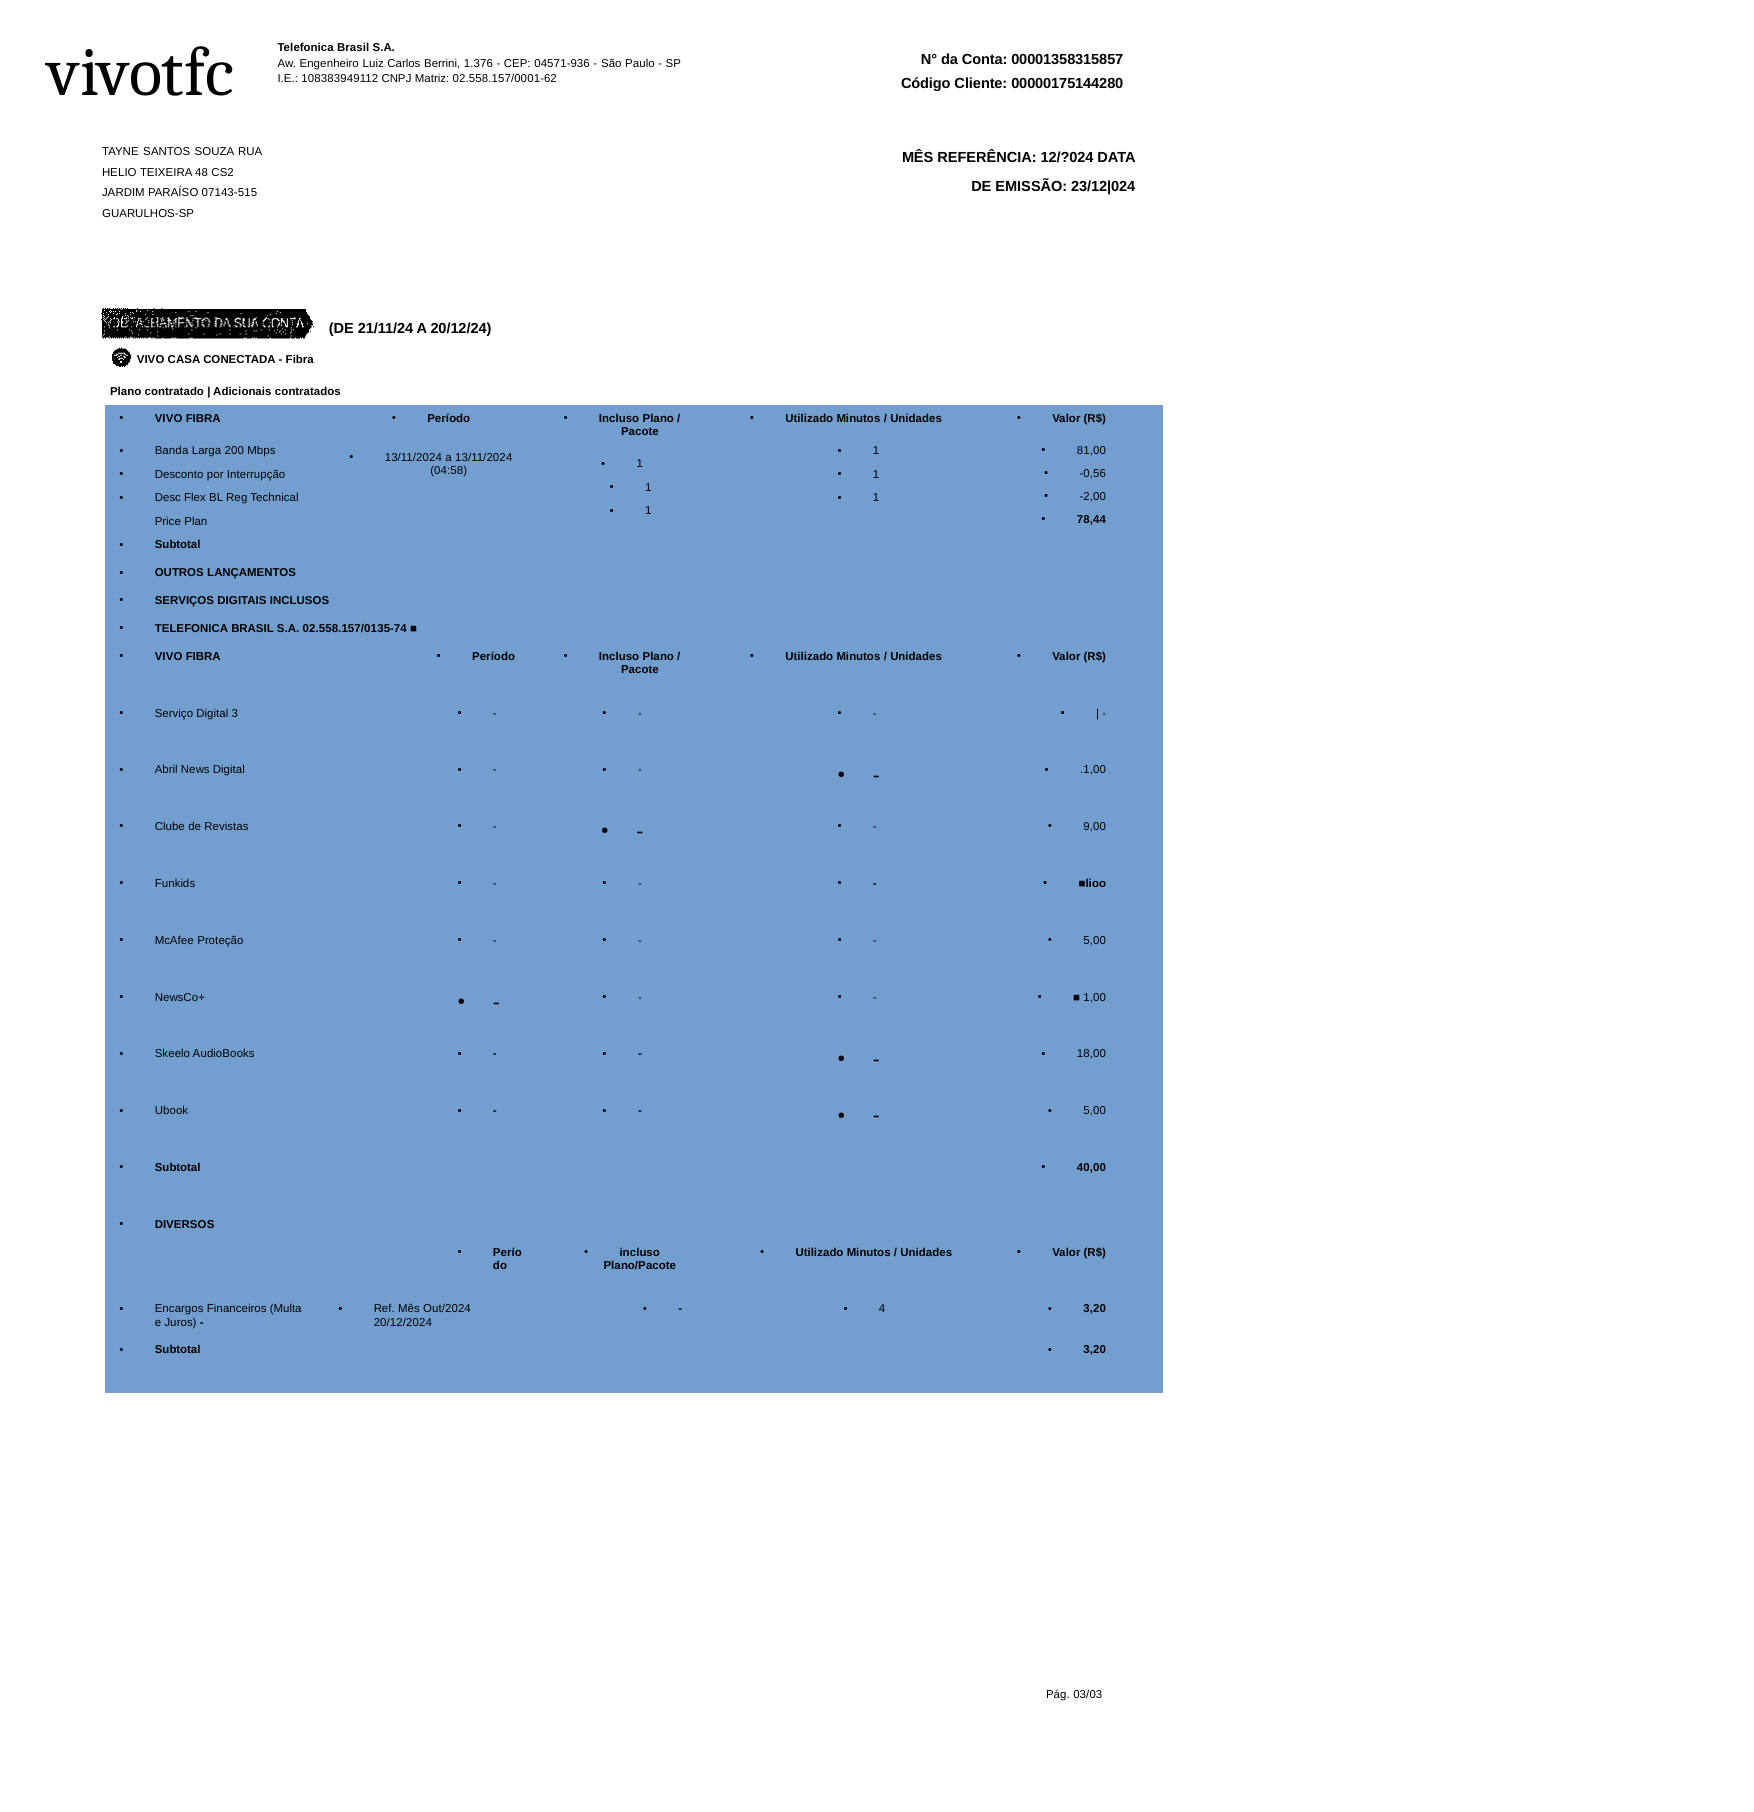

vivotfc
Telefonica Brasil S.A.
Aw. Engenheiro Luiz Carlos Berrini, 1.376 - CEP: 04571-936 - São Paulo - SP I.E.: 108383949112 CNPJ Matriz: 02.558.157/0001-62
N° da Conta: 00001358315857 Código Cliente: 00000175144280
MÊS REFERÊNCIA: 12/?024 DATA DE EMISSÃO: 23/12|024
TAYNE SANTOS SOUZA RUA HELIO TEIXEIRA 48 CS2
JARDIM PARAÍSO 07143-515 GUARULHOS-SP
(DE 21/11/24 A 20/12/24)
VIVO CASA CONECTADA - Fibra
Plano contratado | Adicionais contratados
| VIVO FIBRA Banda Larga 200 Mbps Desconto por Interrupção Desc Flex BL Reg Technical Price Plan Subtotal | Período 13/11/2024 a 13/11/2024 (04:58) | | Incluso Plano / Pacote 1 1 1 | Utilizado Minutos / Unidades 1 1 1 | Valor (R$) 81,00 -0,56 -2,00 78,44 |
| --- | --- | --- | --- | --- | --- |
| OUTROS LANÇAMENTOS | | | | | |
| SERVIÇOS DIGITAIS INCLUSOS | | | | | |
| TELEFONICA BRASIL S.A. 02.558.157/0135-74 ■ | | | | | |
| VIVO FIBRA | | Período | Incluso Plano / Pacote | Utilizado Minutos / Unidades | Valor (R$) |
| Serviço Digital 3 | | - | - | - | | - |
| Abril News Digital | | - | - | - | .1,00 |
| Clube de Revistas | | - | - | - | 9,00 |
| Funkids | | - | - | - | ■lioo |
| McAfee Proteção | | - | - | - | 5,00 |
| NewsCo+ | | - | - | - | ■ 1,00 |
| Skeelo AudioBooks | | - | - | - | 18,00 |
| Ubook | | - | - | - | 5,00 |
| Subtotal | | | | | 40,00 |
| DIVERSOS | | | | | |
| | | Período | incluso Plano/Pacote | Utilizado Minutos / Unidades | Valor (R$) |
| Encargos Financeiros (Multa e Juros) - | Ref. Mês Out/2024 20/12/2024 | | - | 4 | 3,20 |
| Subtotal | | | | | 3,20 |
Pág. 03/03